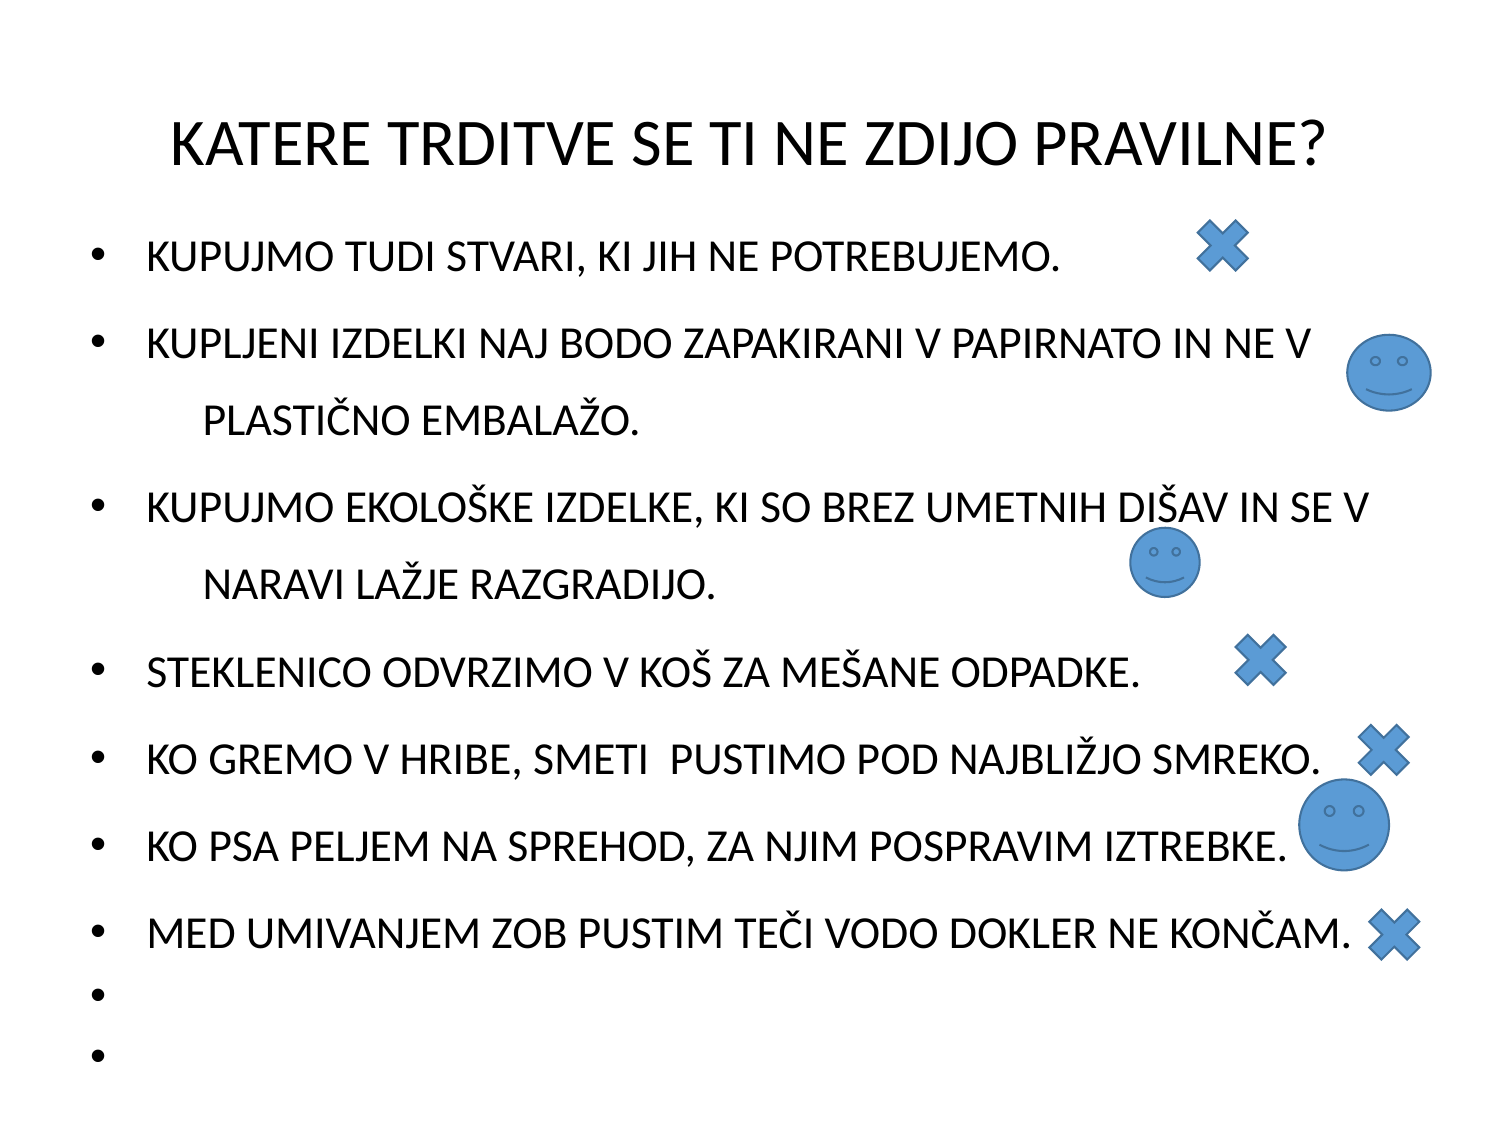

# KATERE TRDITVE SE TI NE ZDIJO PRAVILNE?
KUPUJMO TUDI STVARI, KI JIH NE POTREBUJEMO.
KUPLJENI IZDELKI NAJ BODO ZAPAKIRANI V PAPIRNATO IN NE V PLASTIČNO EMBALAŽO.
KUPUJMO EKOLOŠKE IZDELKE, KI SO BREZ UMETNIH DIŠAV IN SE V NARAVI LAŽJE RAZGRADIJO.
STEKLENICO ODVRZIMO V KOŠ ZA MEŠANE ODPADKE.
KO GREMO V HRIBE, SMETI PUSTIMO POD NAJBLIŽJO SMREKO.
KO PSA PELJEM NA SPREHOD, ZA NJIM POSPRAVIM IZTREBKE.
MED UMIVANJEM ZOB PUSTIM TEČI VODO DOKLER NE KONČAM.